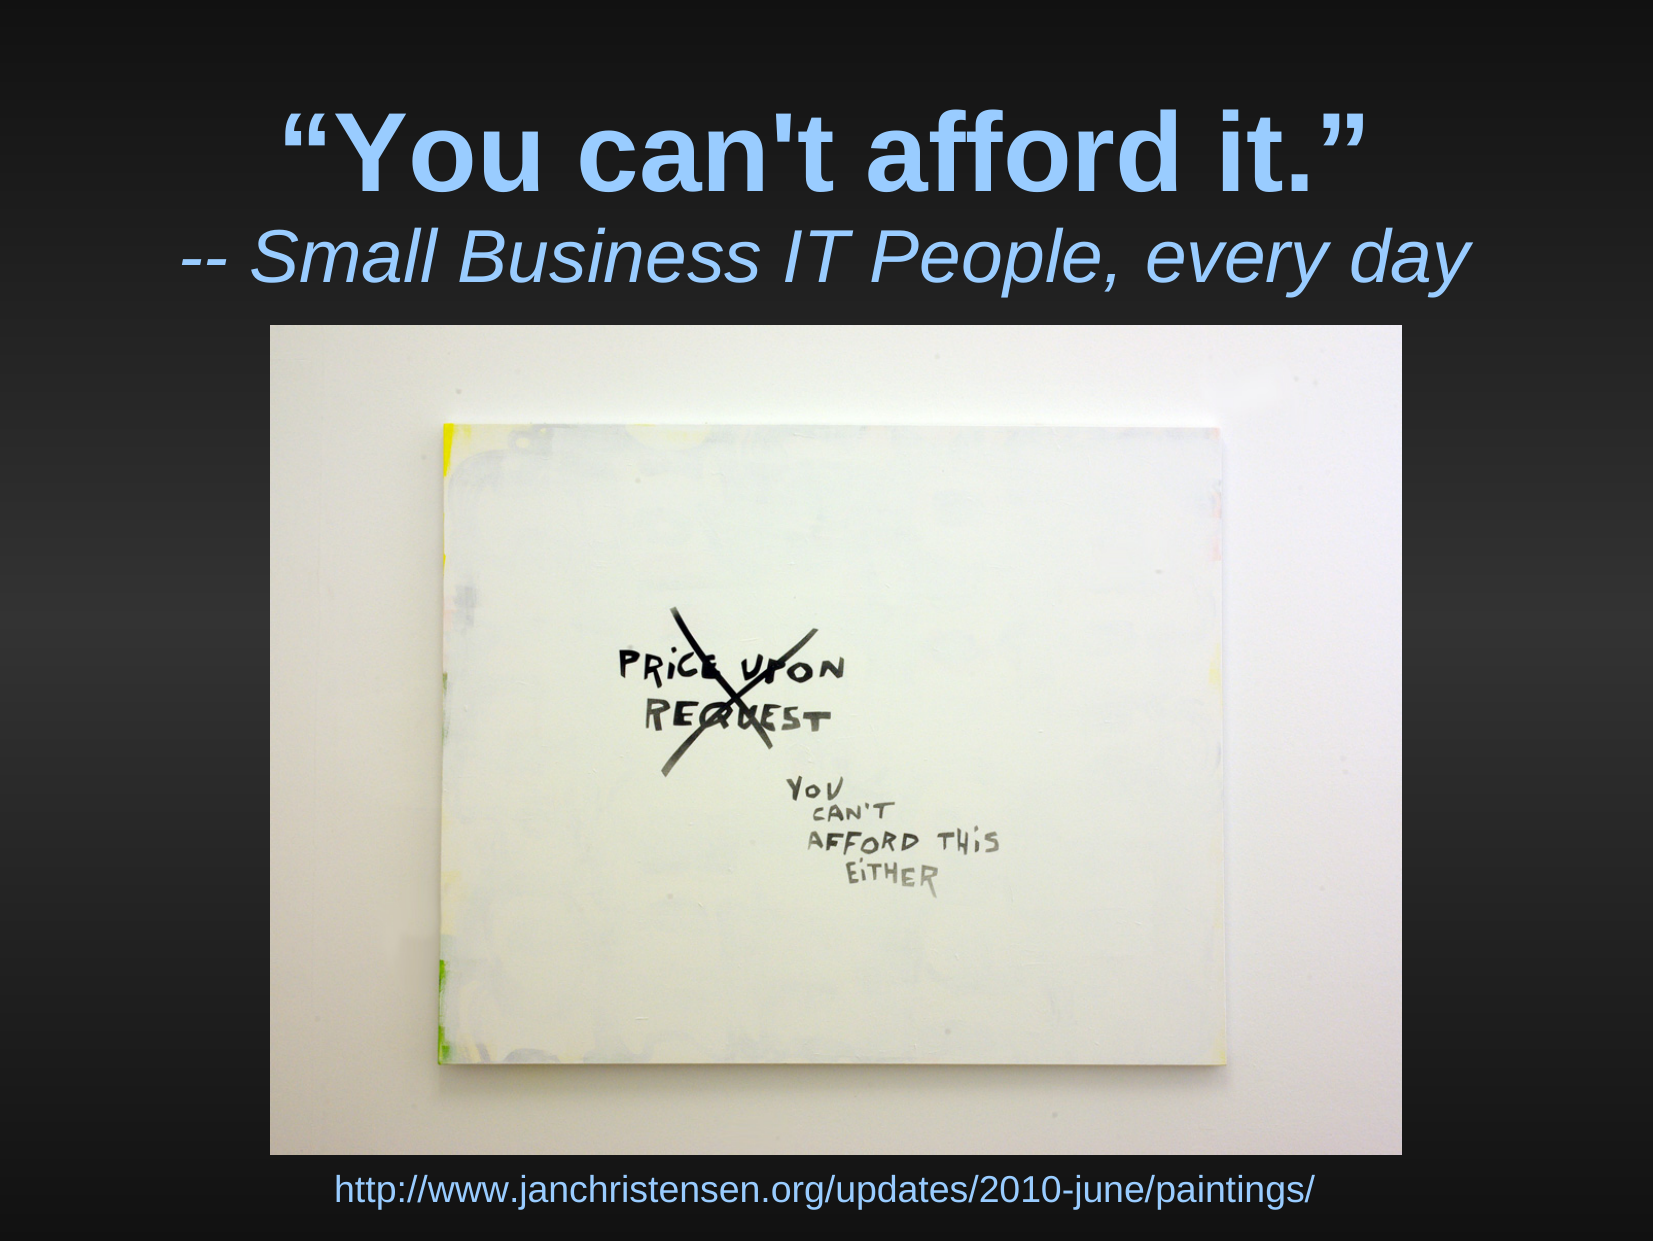

# “You can't afford it.” -- Small Business IT People, every day
http://www.janchristensen.org/updates/2010-june/paintings/